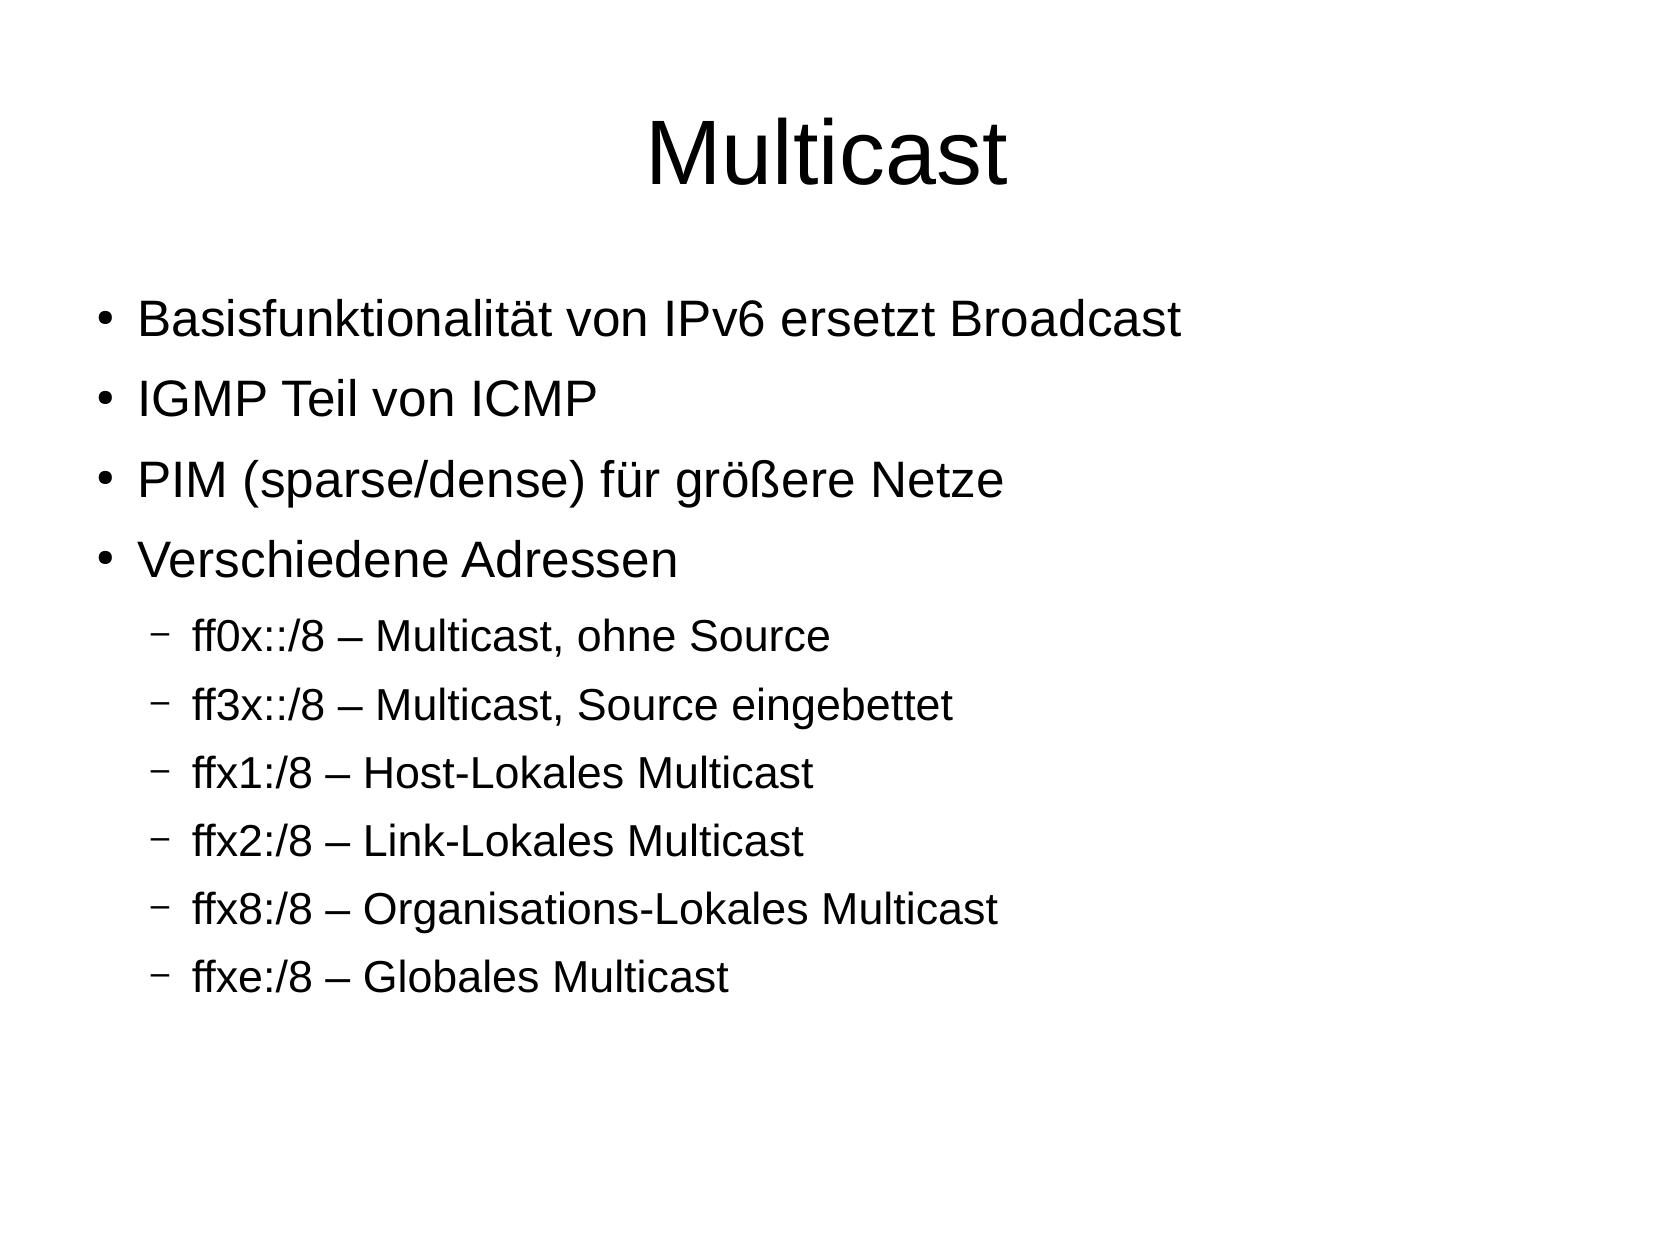

# Multicast
Basisfunktionalität von IPv6 ersetzt Broadcast
IGMP Teil von ICMP
PIM (sparse/dense) für größere Netze
Verschiedene Adressen
ff0x::/8 – Multicast, ohne Source
ff3x::/8 – Multicast, Source eingebettet
ffx1:/8 – Host-Lokales Multicast
ffx2:/8 – Link-Lokales Multicast
ffx8:/8 – Organisations-Lokales Multicast
ffxe:/8 – Globales Multicast